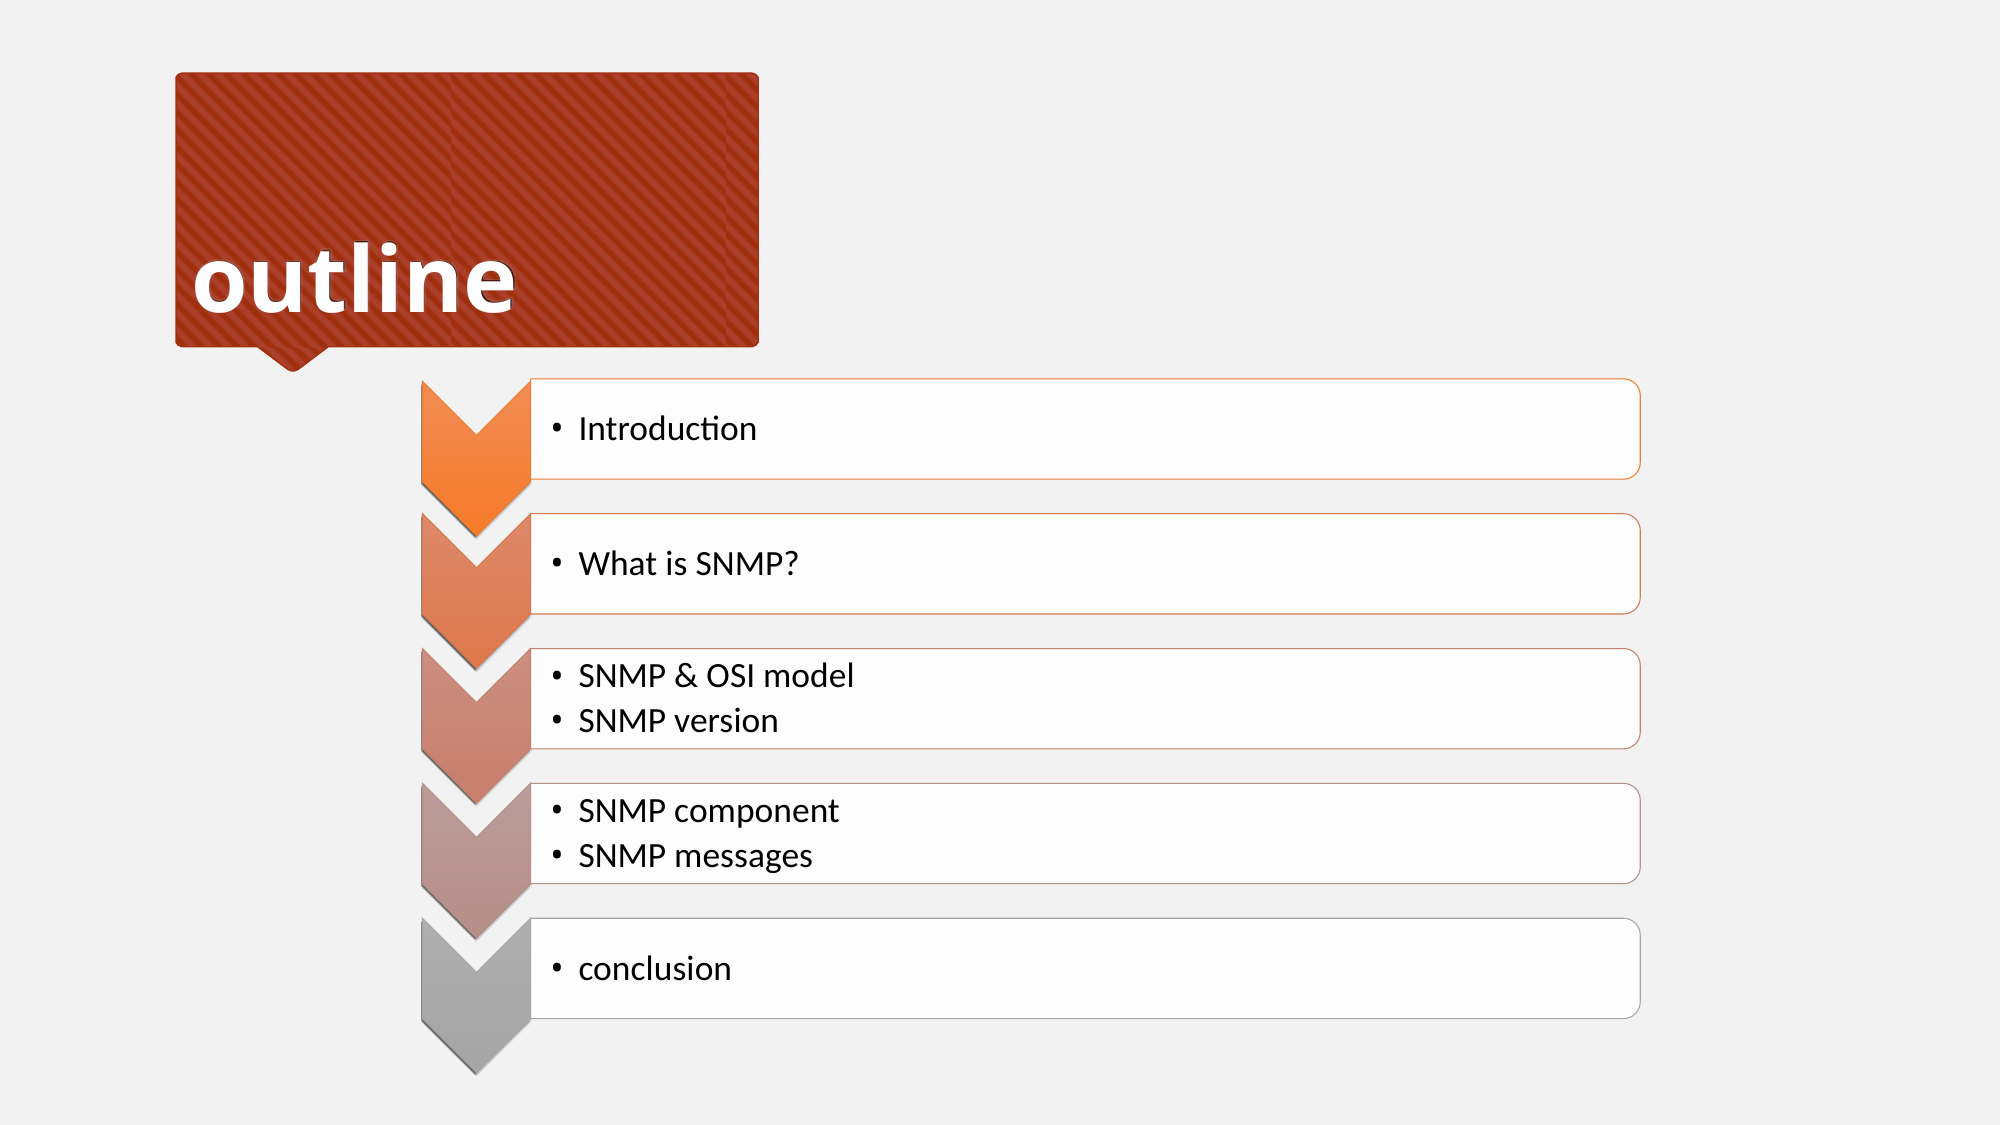

# outline
Introduction
What is SNMP?
SNMP & OSI model
SNMP version
SNMP component
SNMP messages
conclusion